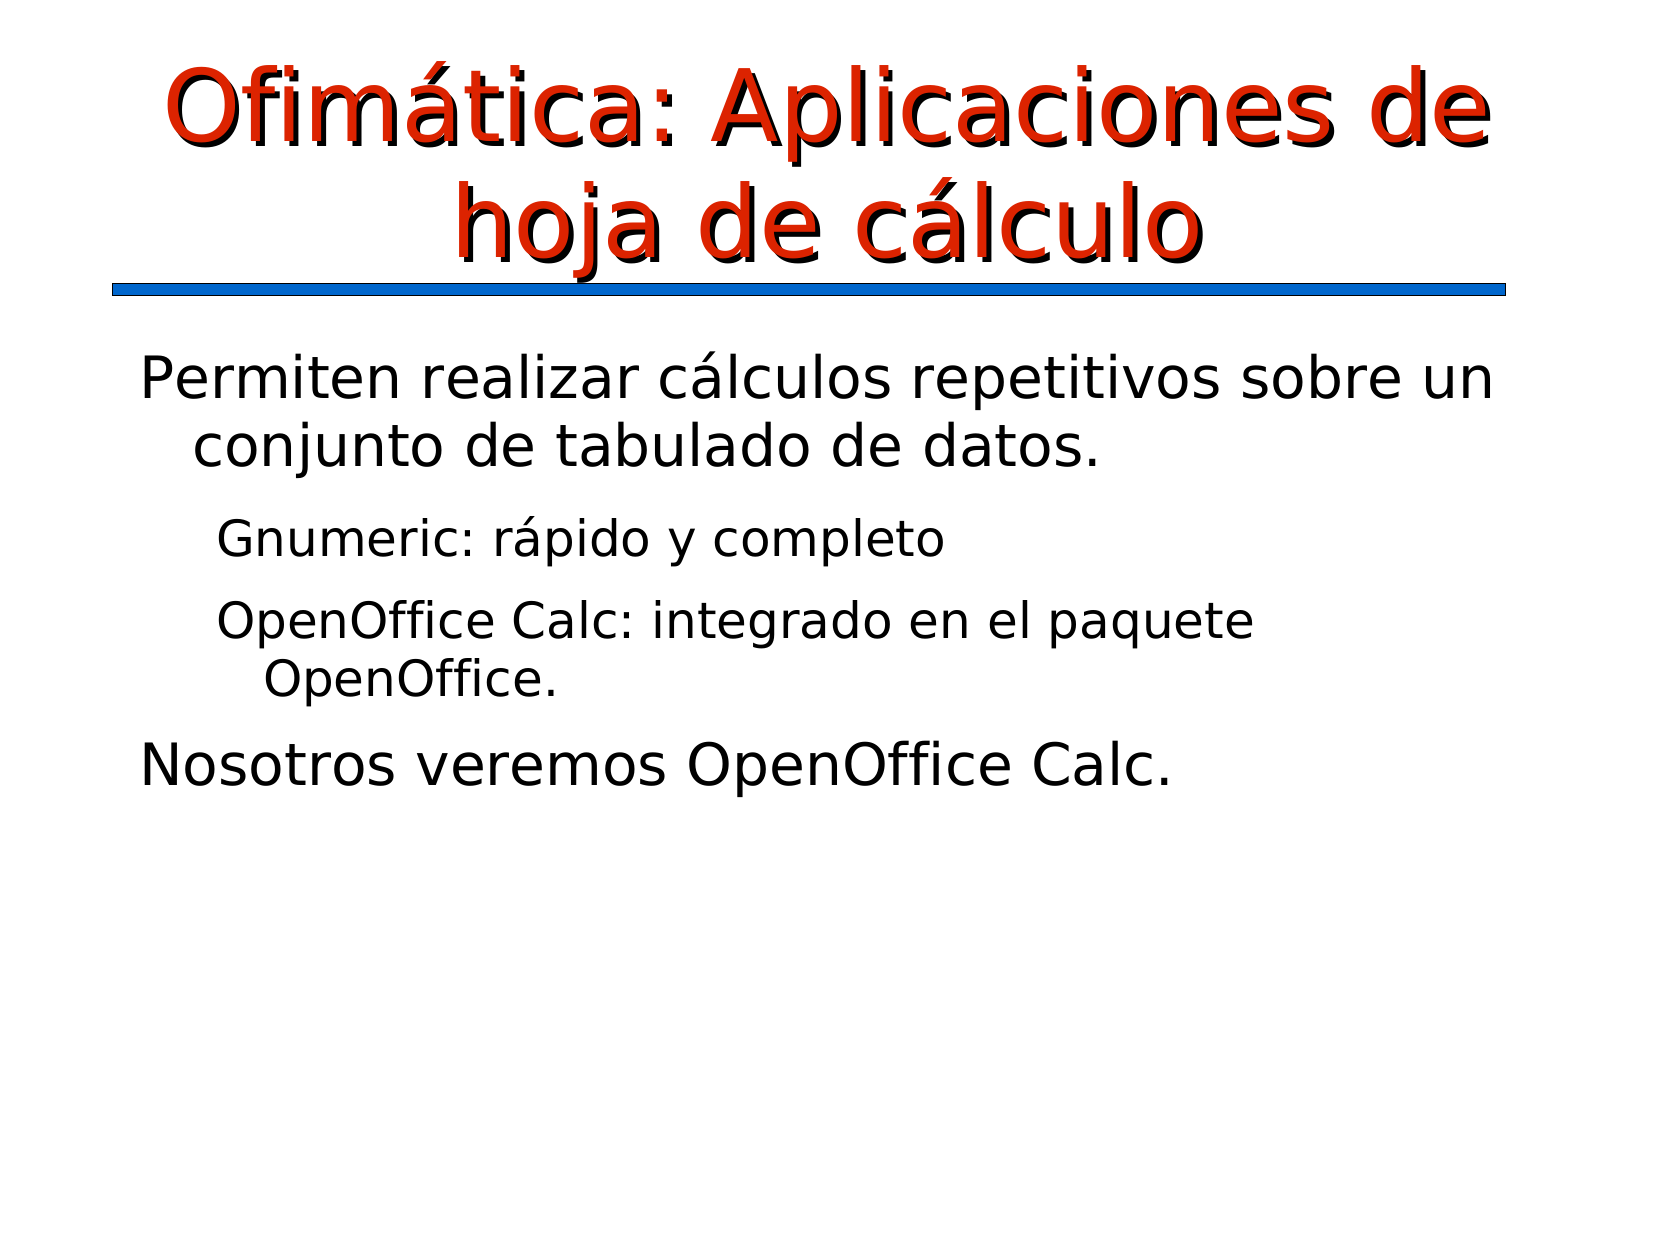

# Ofimática: Aplicaciones de hoja de cálculo
Permiten realizar cálculos repetitivos sobre un conjunto de tabulado de datos.
Gnumeric: rápido y completo
OpenOffice Calc: integrado en el paquete OpenOffice.
Nosotros veremos OpenOffice Calc.